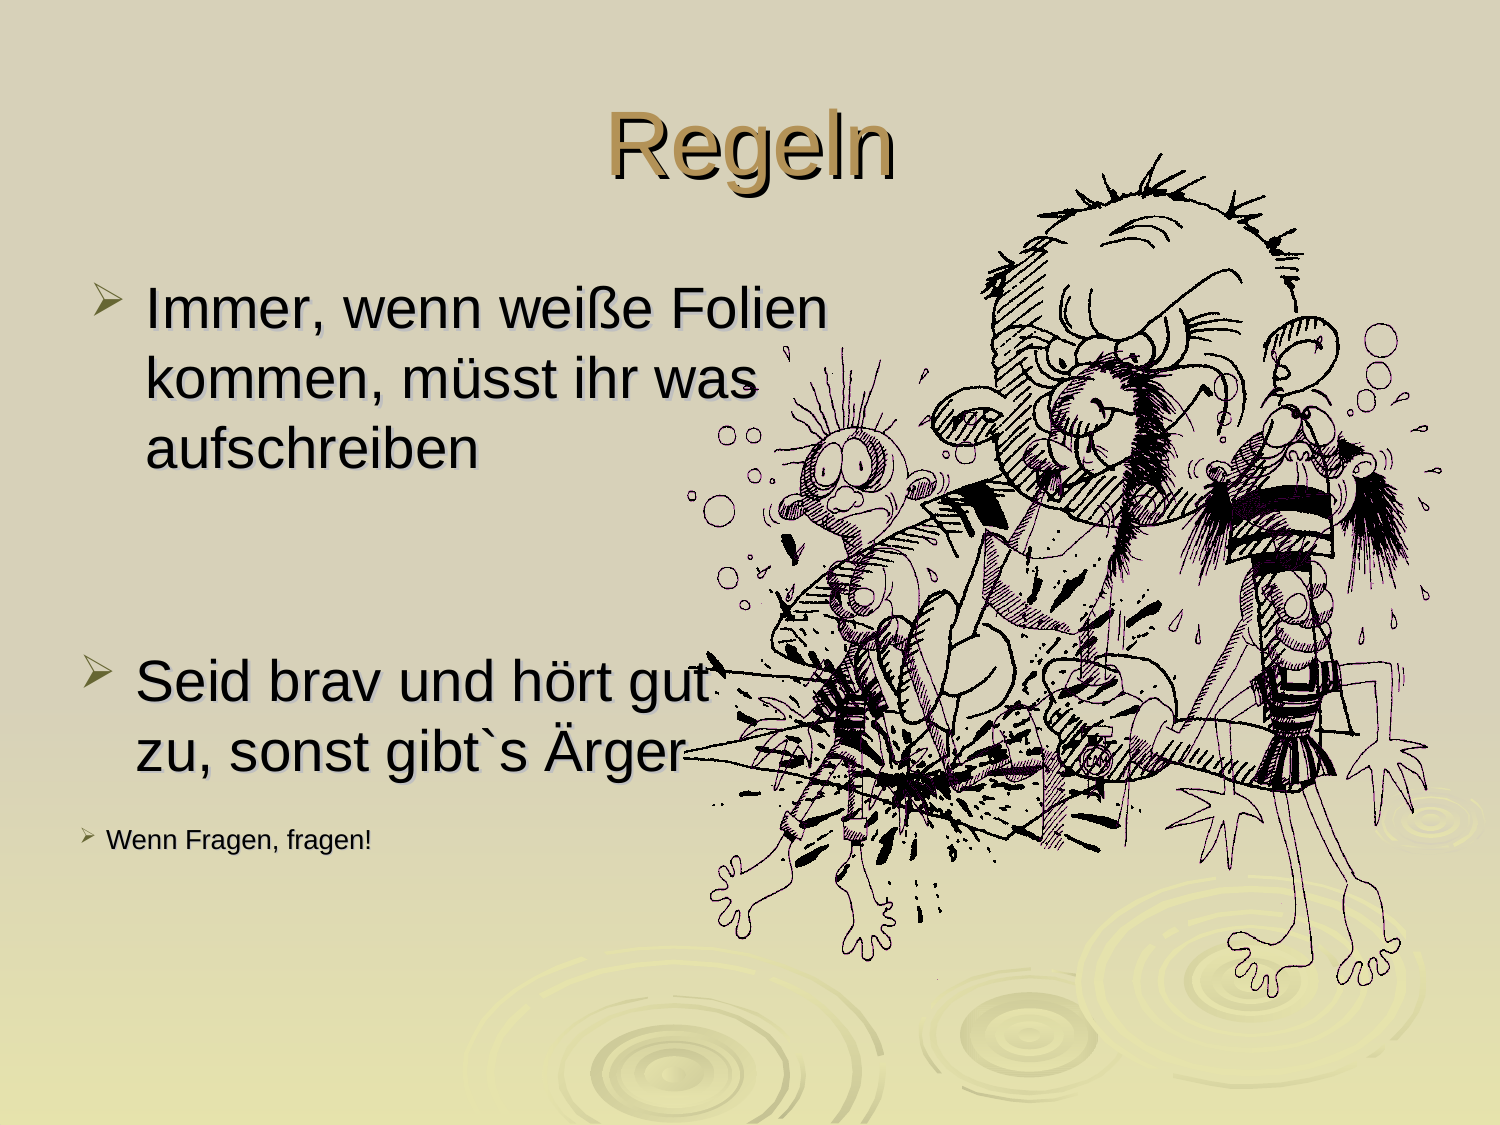

# Regeln
Immer, wenn weiße Folien kommen, müsst ihr was aufschreiben
Seid brav und hört gut zu, sonst gibt`s Ärger
Wenn Fragen, fragen!